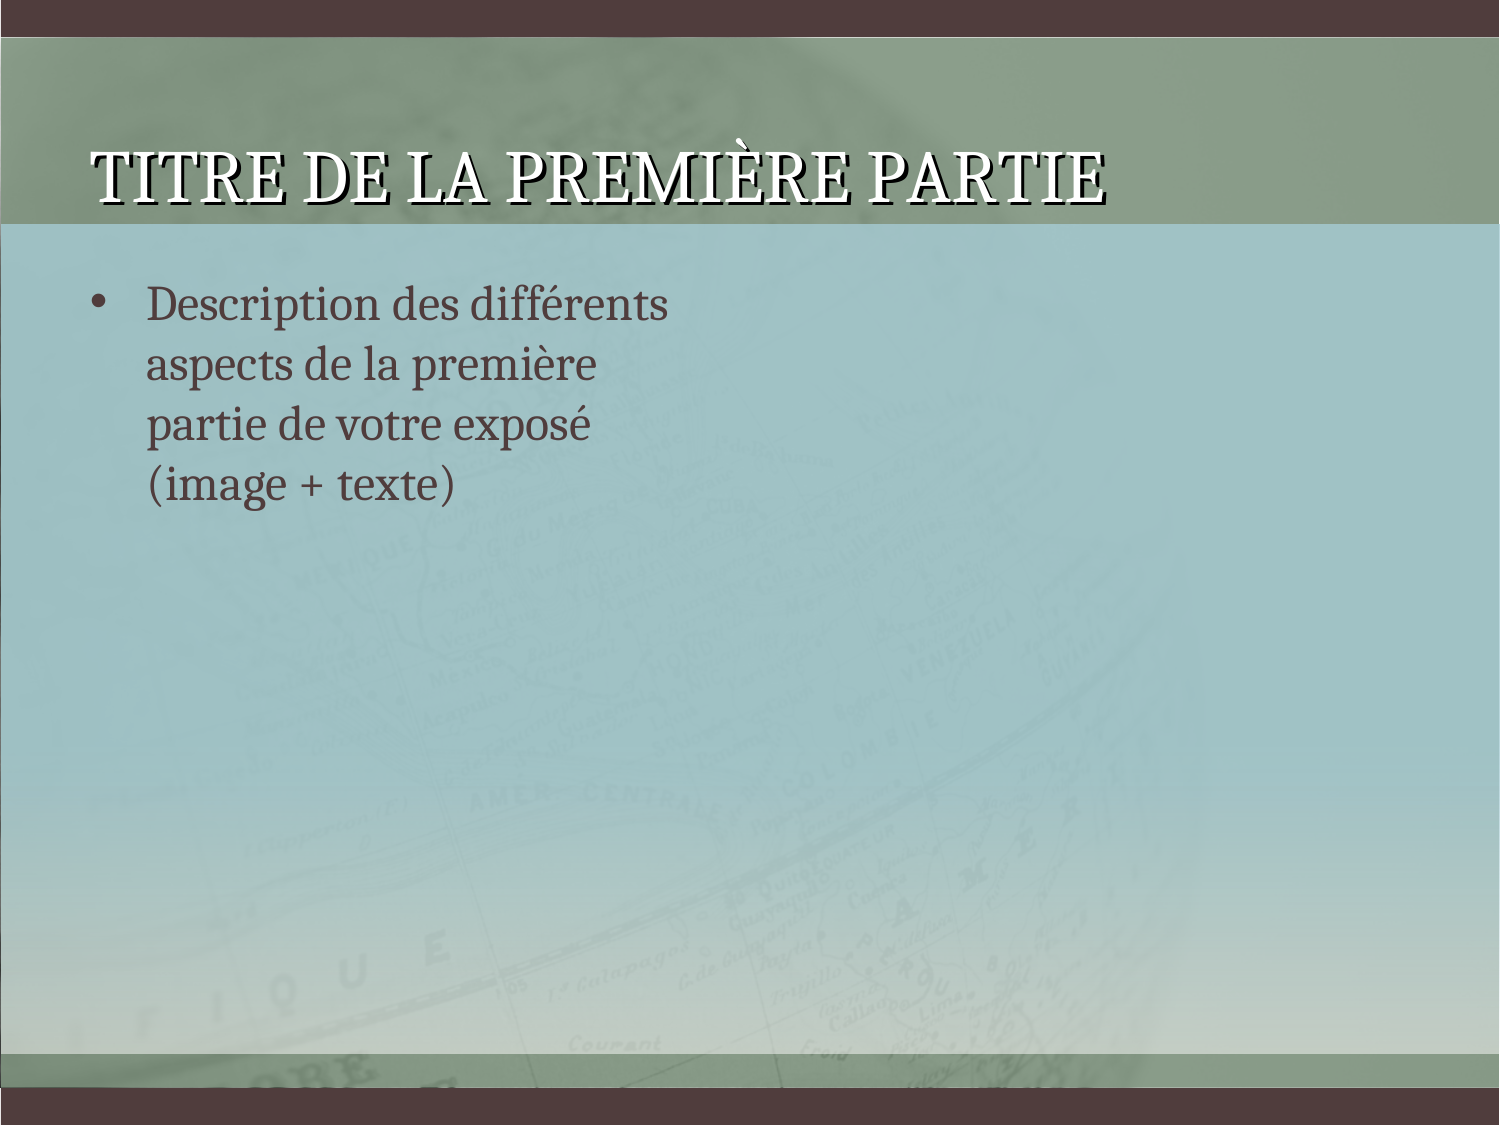

# TITRE DE LA PREMIÈRE PARTIE
Description des différents aspects de la première partie de votre exposé (image + texte)